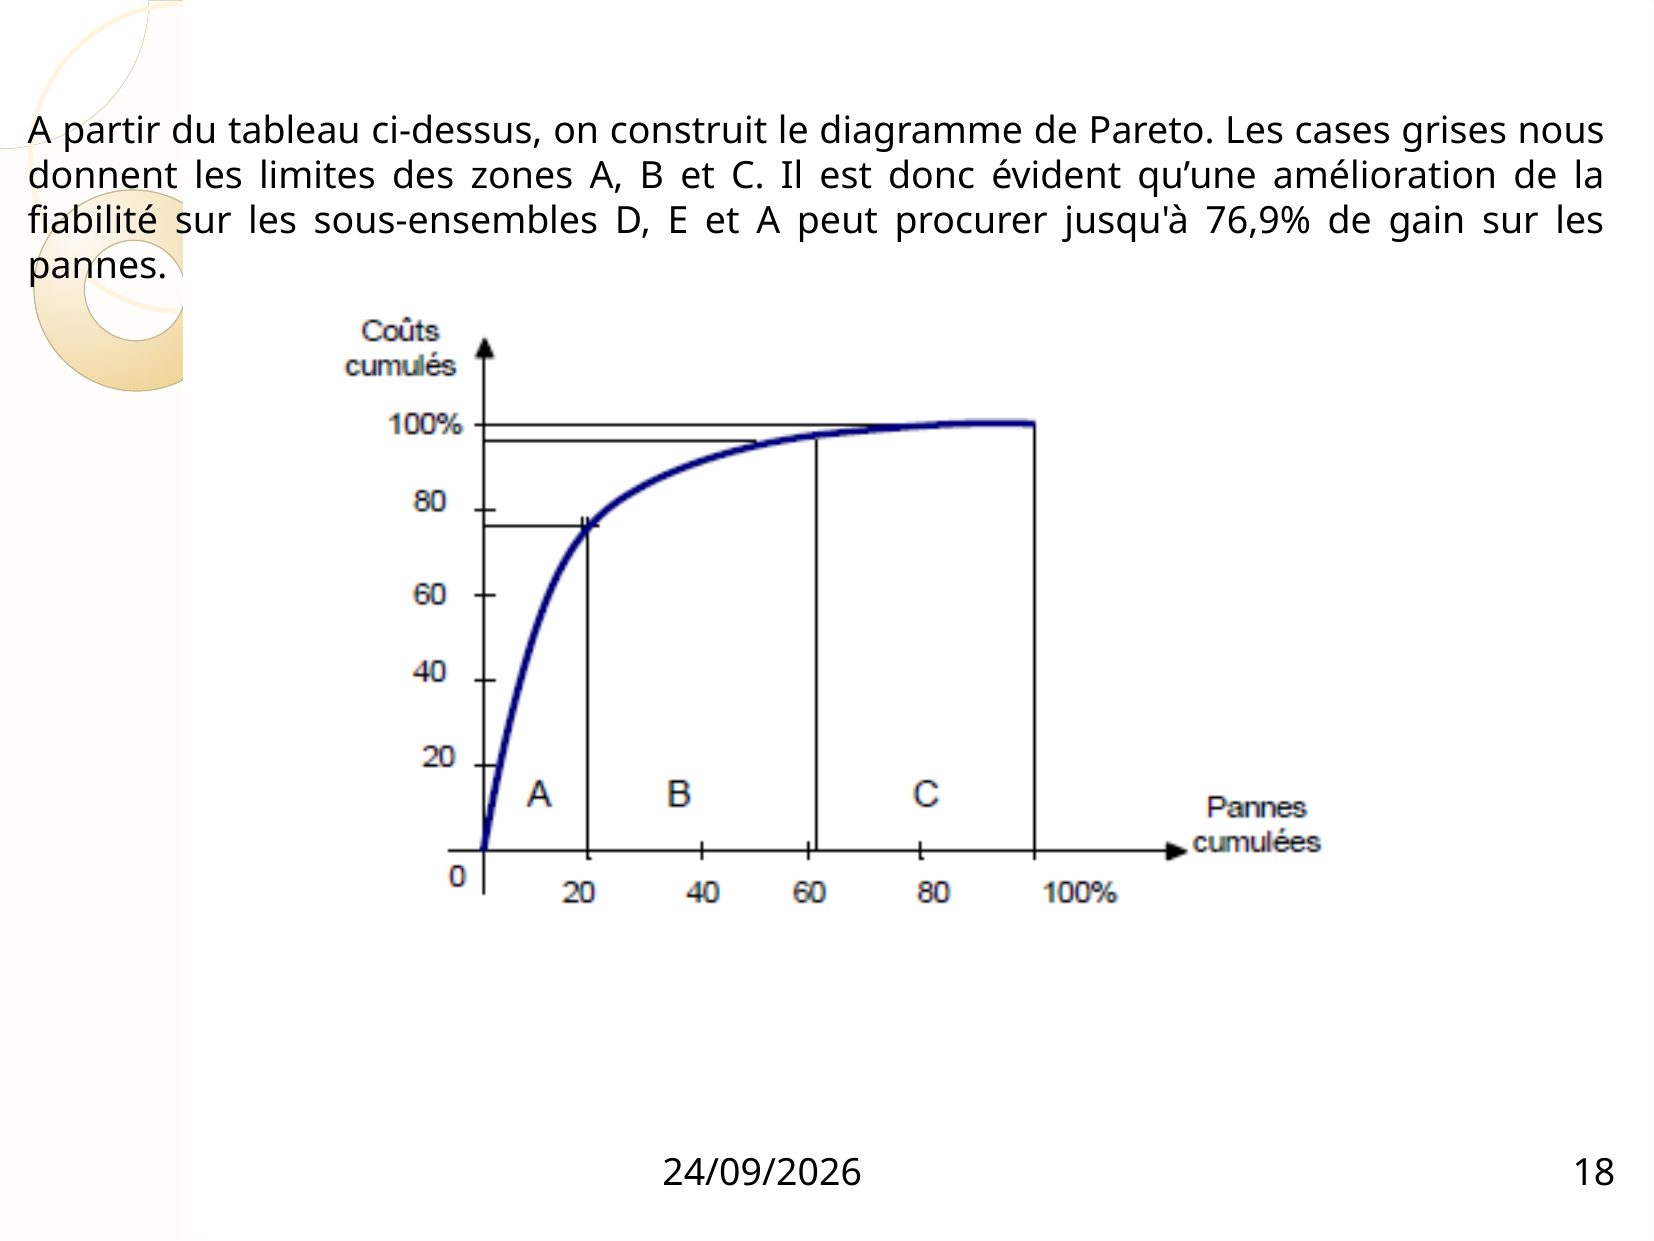

A partir du tableau ci-dessus, on construit le diagramme de Pareto. Les cases grises nous donnent les limites des zones A, B et C. Il est donc évident qu’une amélioration de la fiabilité sur les sous-ensembles D, E et A peut procurer jusqu'à 76,9% de gain sur les pannes.